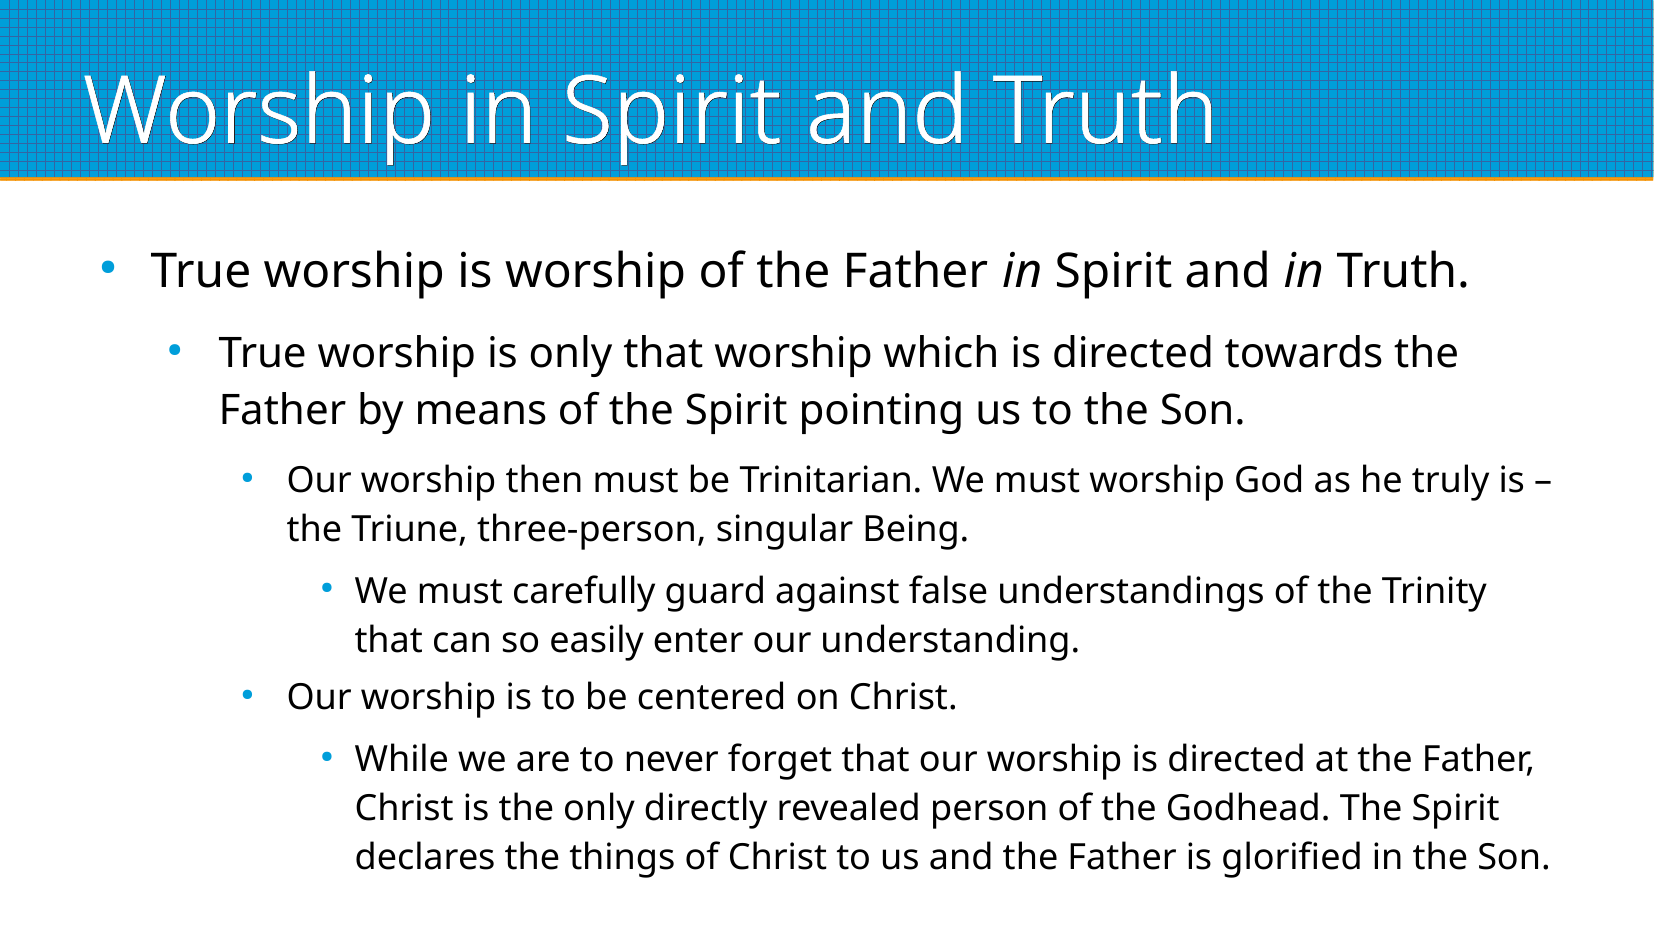

# Worship in Spirit and Truth
True worship is worship of the Father in Spirit and in Truth.
True worship is only that worship which is directed towards the Father by means of the Spirit pointing us to the Son.
Our worship then must be Trinitarian. We must worship God as he truly is – the Triune, three-person, singular Being.
We must carefully guard against false understandings of the Trinity that can so easily enter our understanding.
Our worship is to be centered on Christ.
While we are to never forget that our worship is directed at the Father, Christ is the only directly revealed person of the Godhead. The Spirit declares the things of Christ to us and the Father is glorified in the Son.